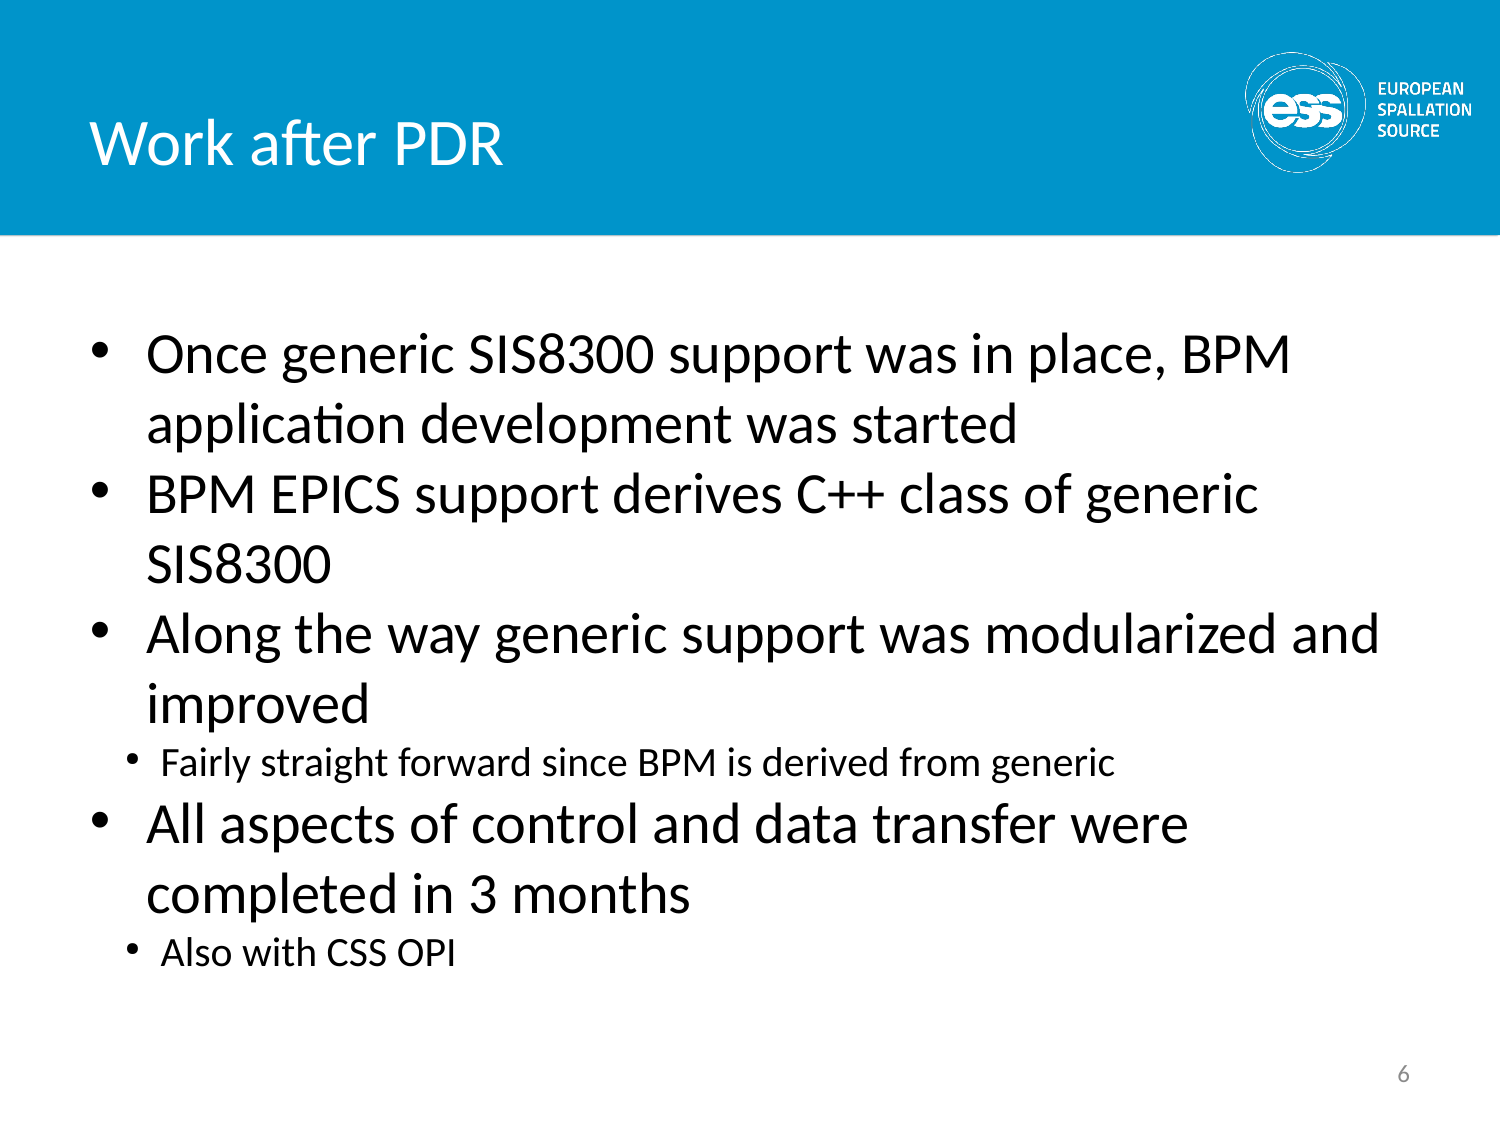

Work after PDR
Once generic SIS8300 support was in place, BPM application development was started
BPM EPICS support derives C++ class of generic SIS8300
Along the way generic support was modularized and improved
Fairly straight forward since BPM is derived from generic
All aspects of control and data transfer were completed in 3 months
Also with CSS OPI